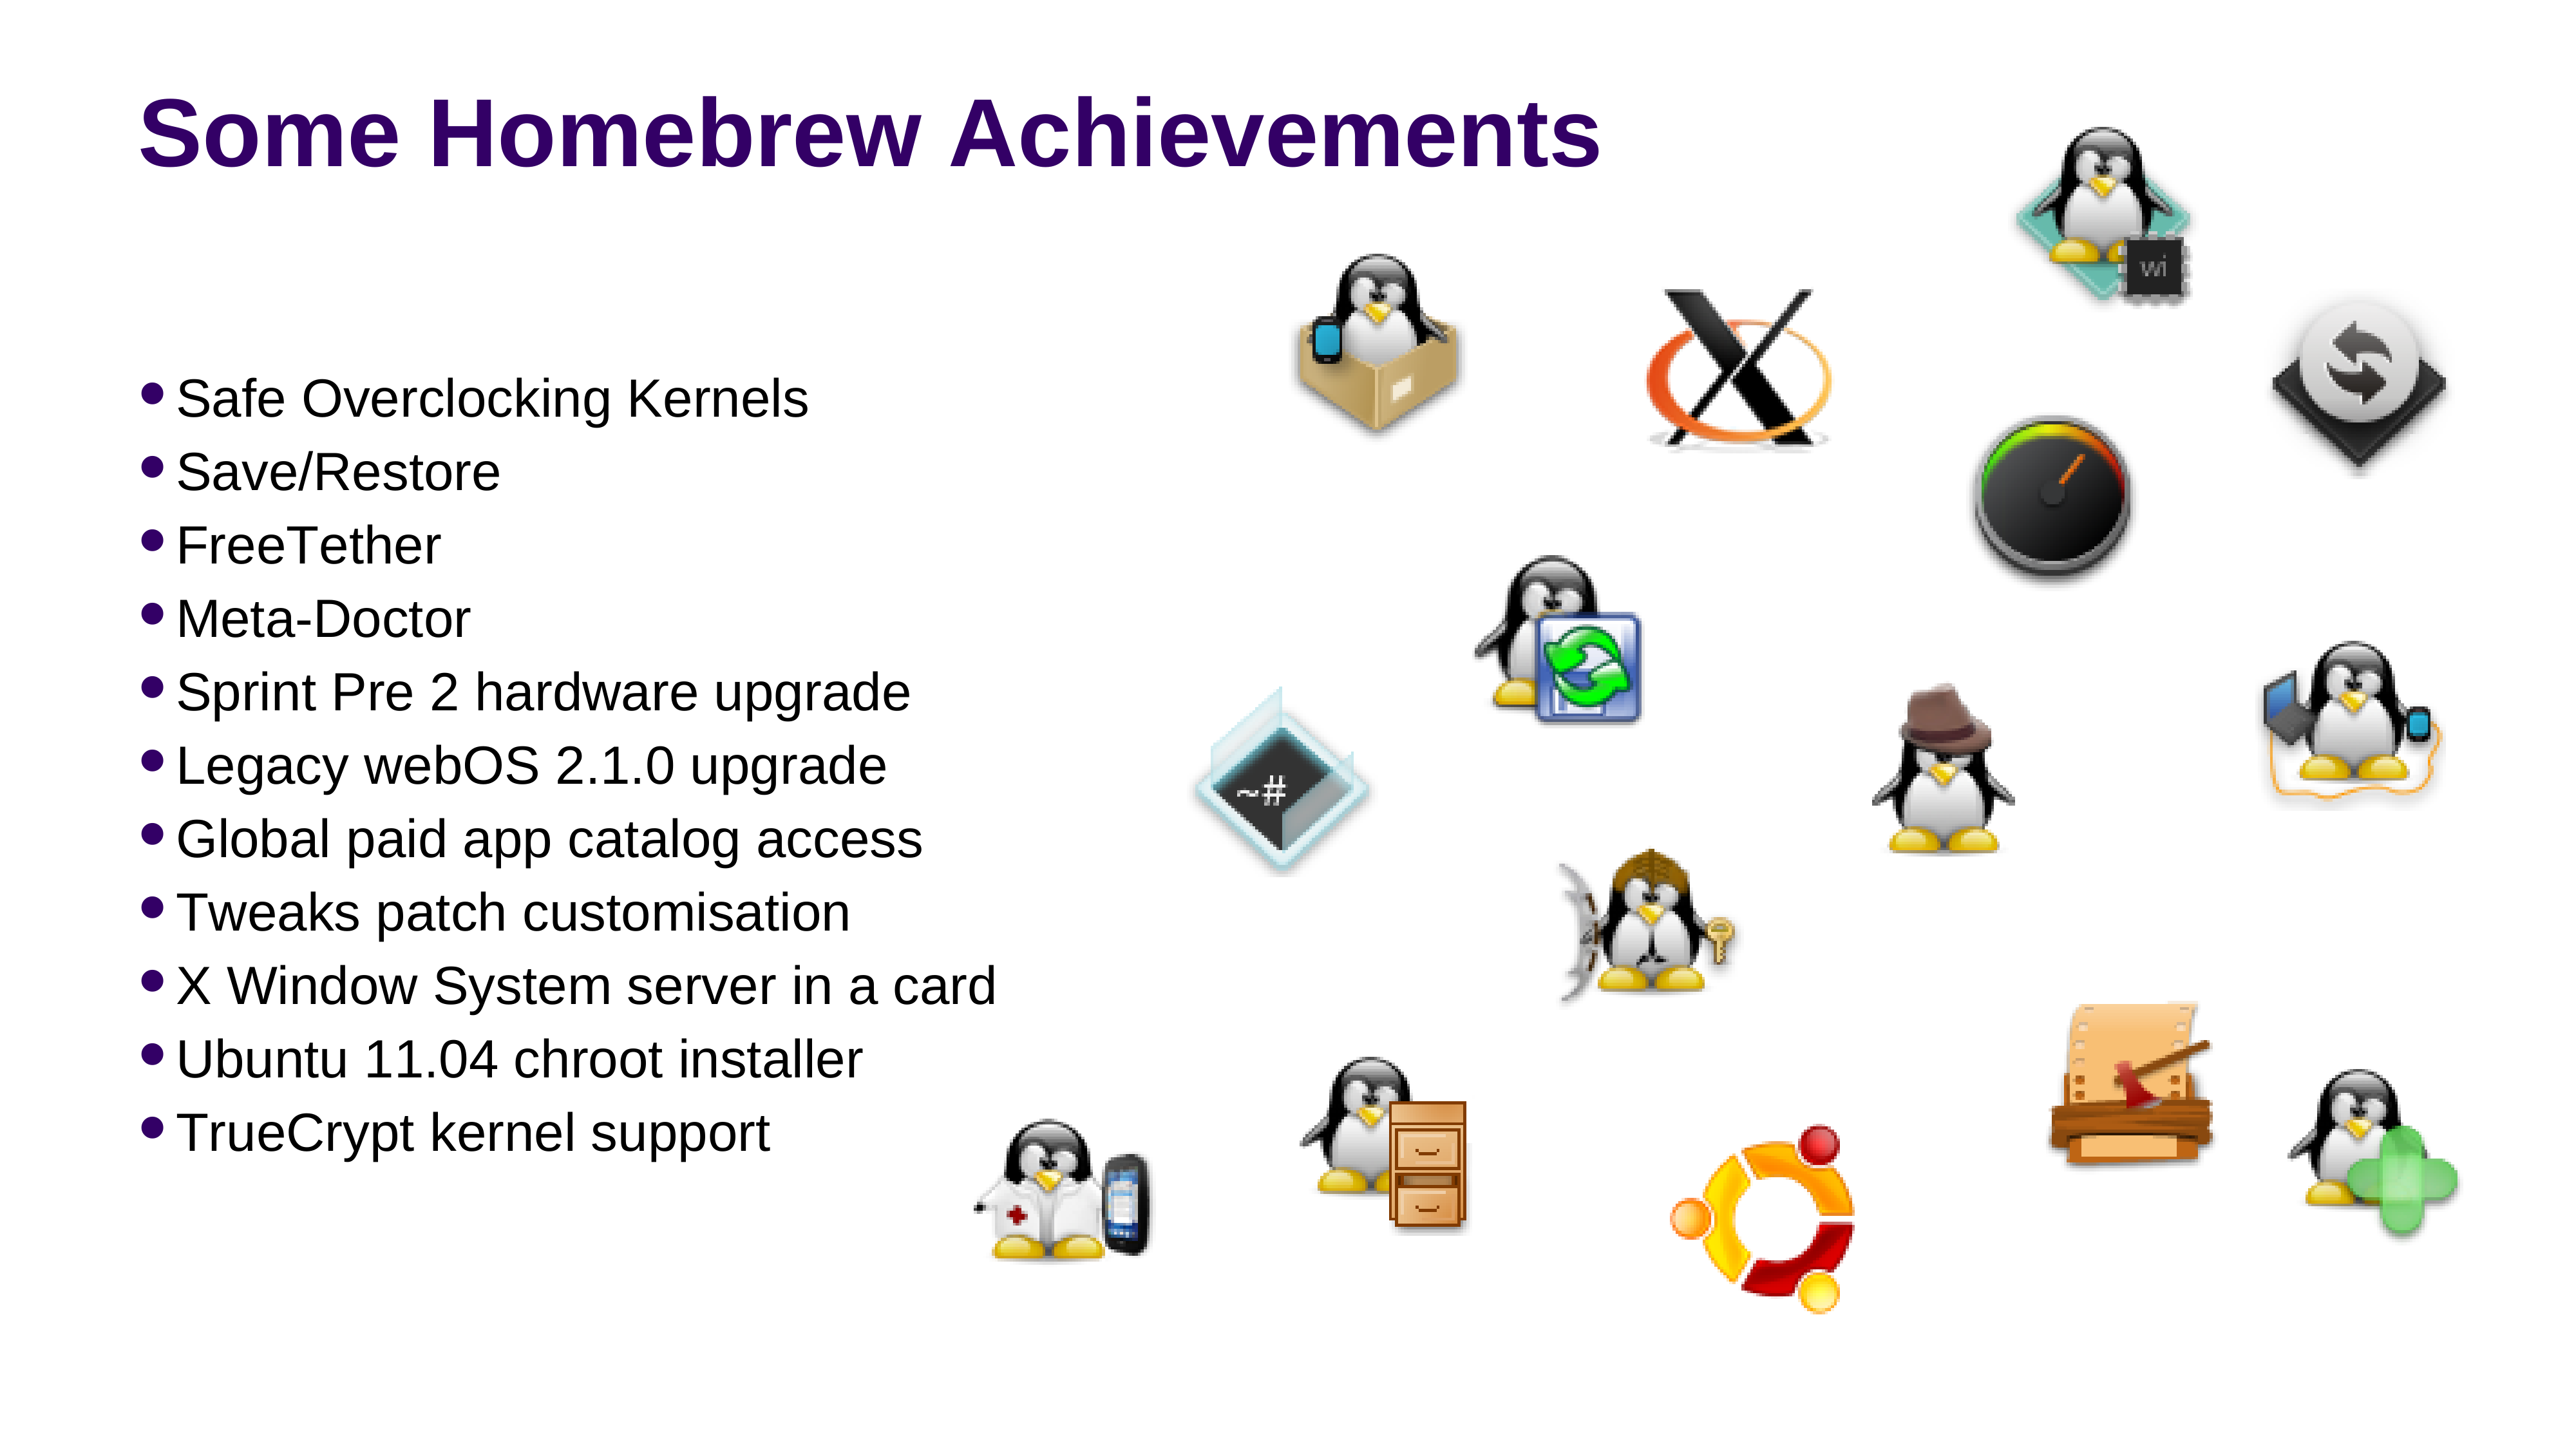

# Some Homebrew Achievements
Safe Overclocking Kernels
Save/Restore
FreeTether
Meta-Doctor
Sprint Pre 2 hardware upgrade
Legacy webOS 2.1.0 upgrade
Global paid app catalog access
Tweaks patch customisation
X Window System server in a card
Ubuntu 11.04 chroot installer
TrueCrypt kernel support